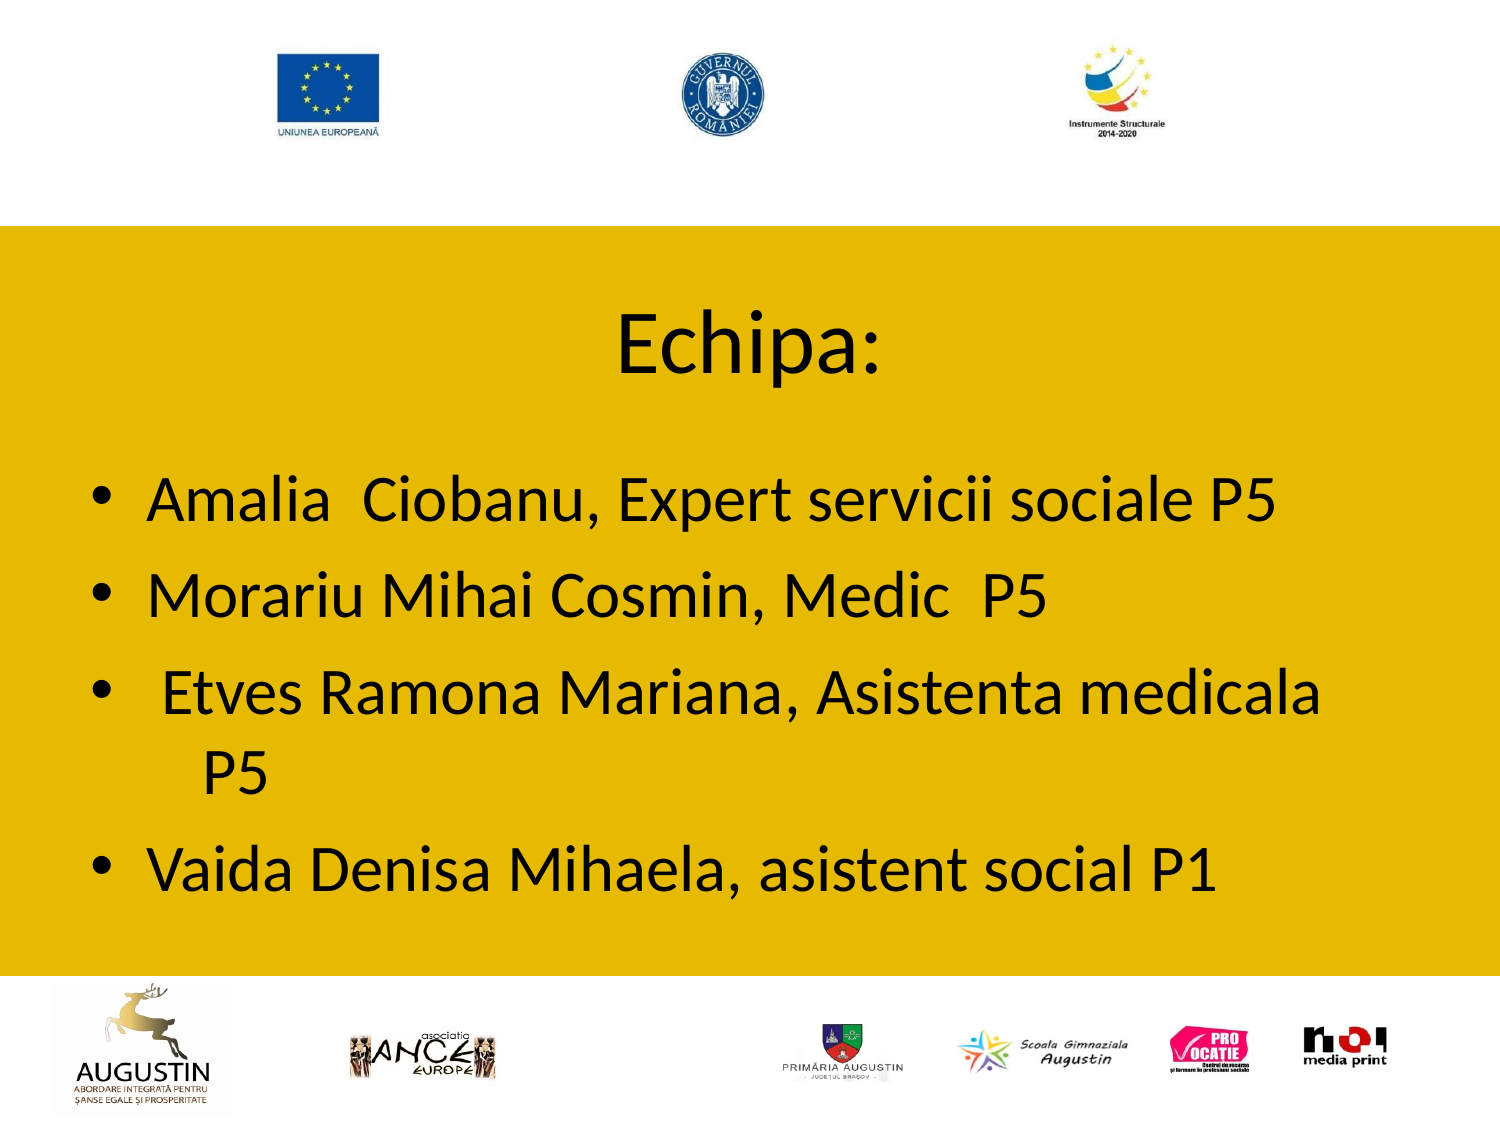

# Echipa:
Amalia Ciobanu, Expert servicii sociale P5
Morariu Mihai Cosmin, Medic P5
 Etves Ramona Mariana, Asistenta medicala P5
Vaida Denisa Mihaela, asistent social P1